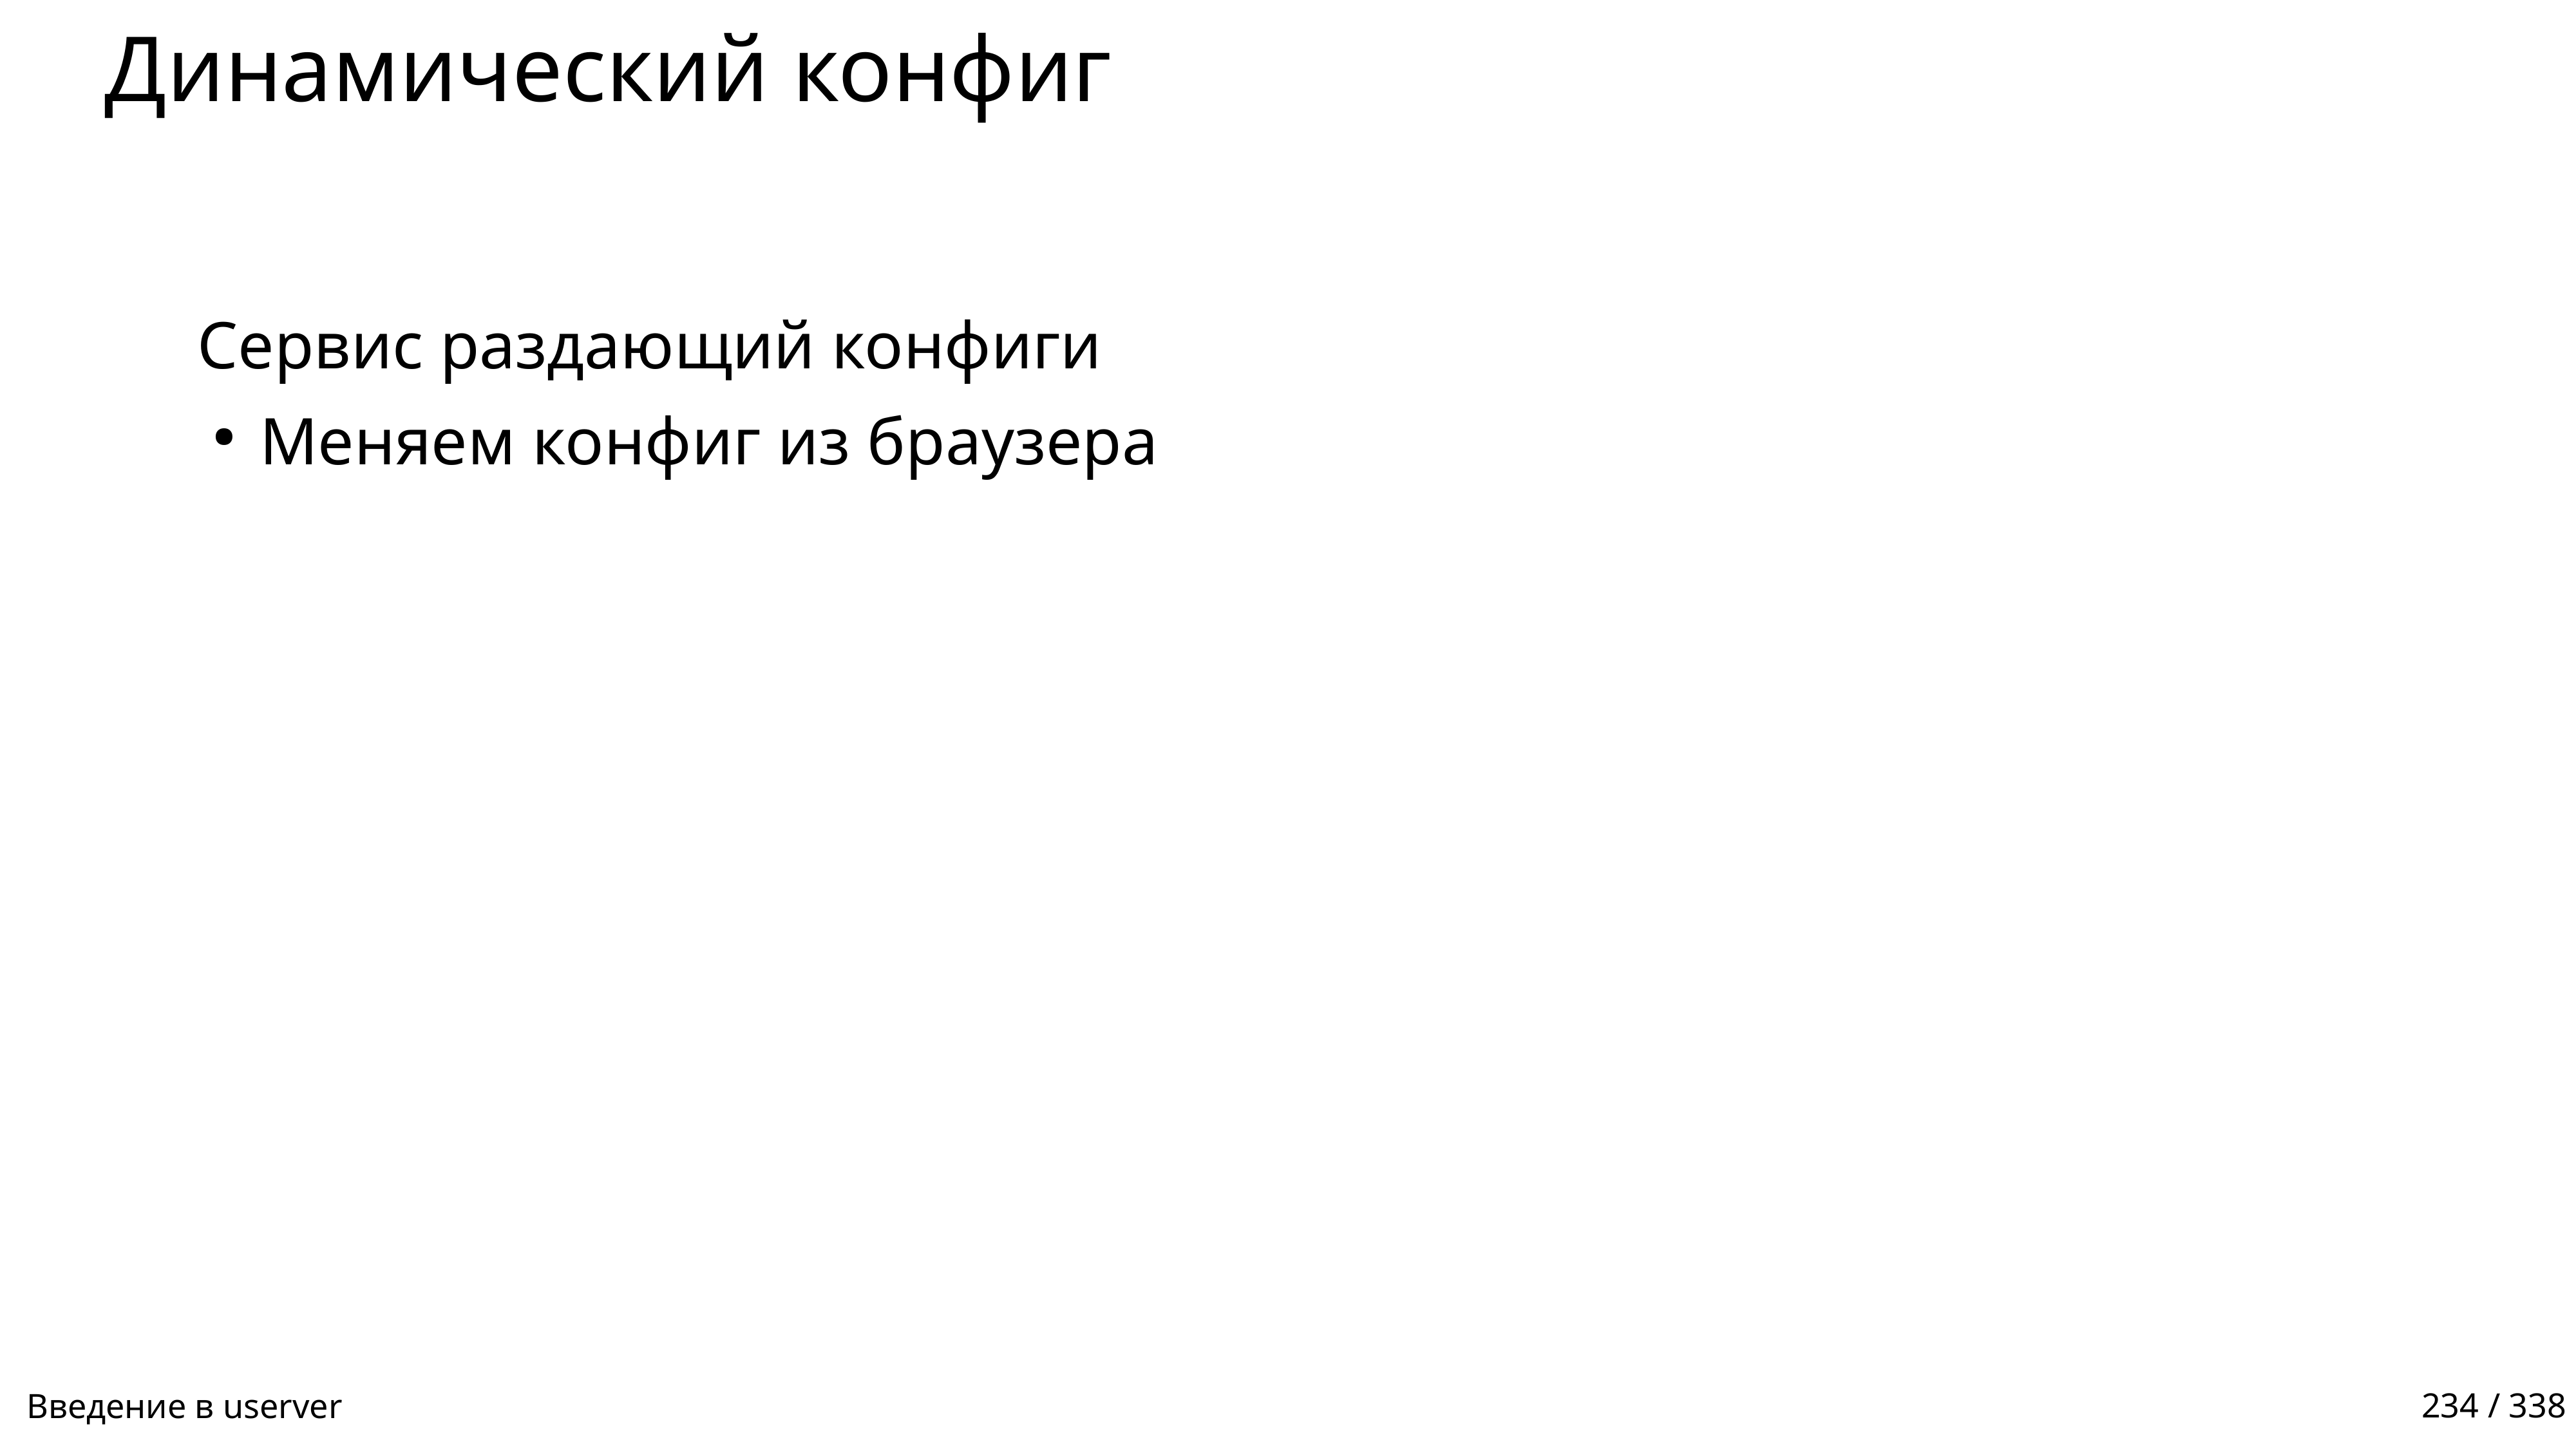

Динамический конфиг
# Сервис раздающий конфиги
 Меняем конфиг из браузера
Введение в userver